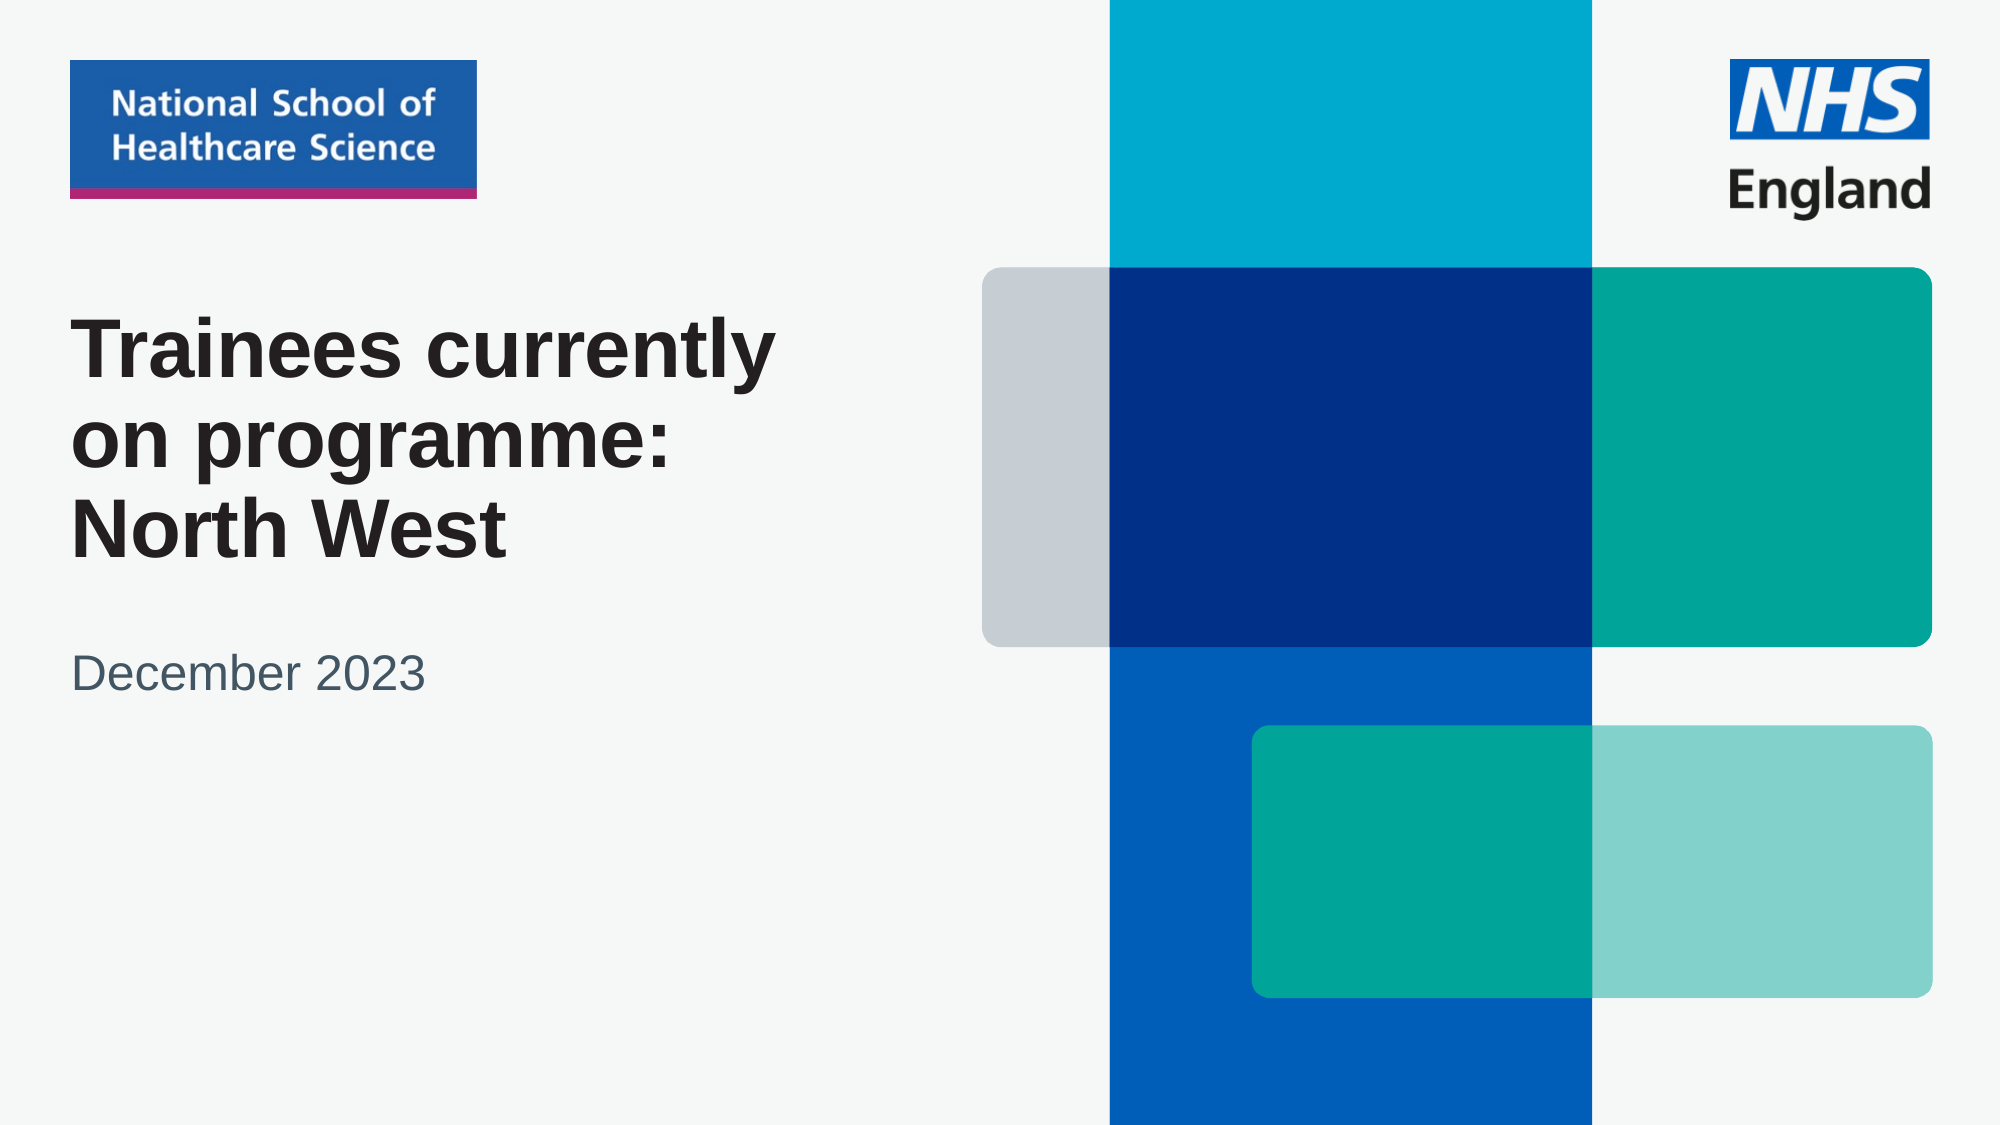

# Trainees currently on programme: North West
December 2023